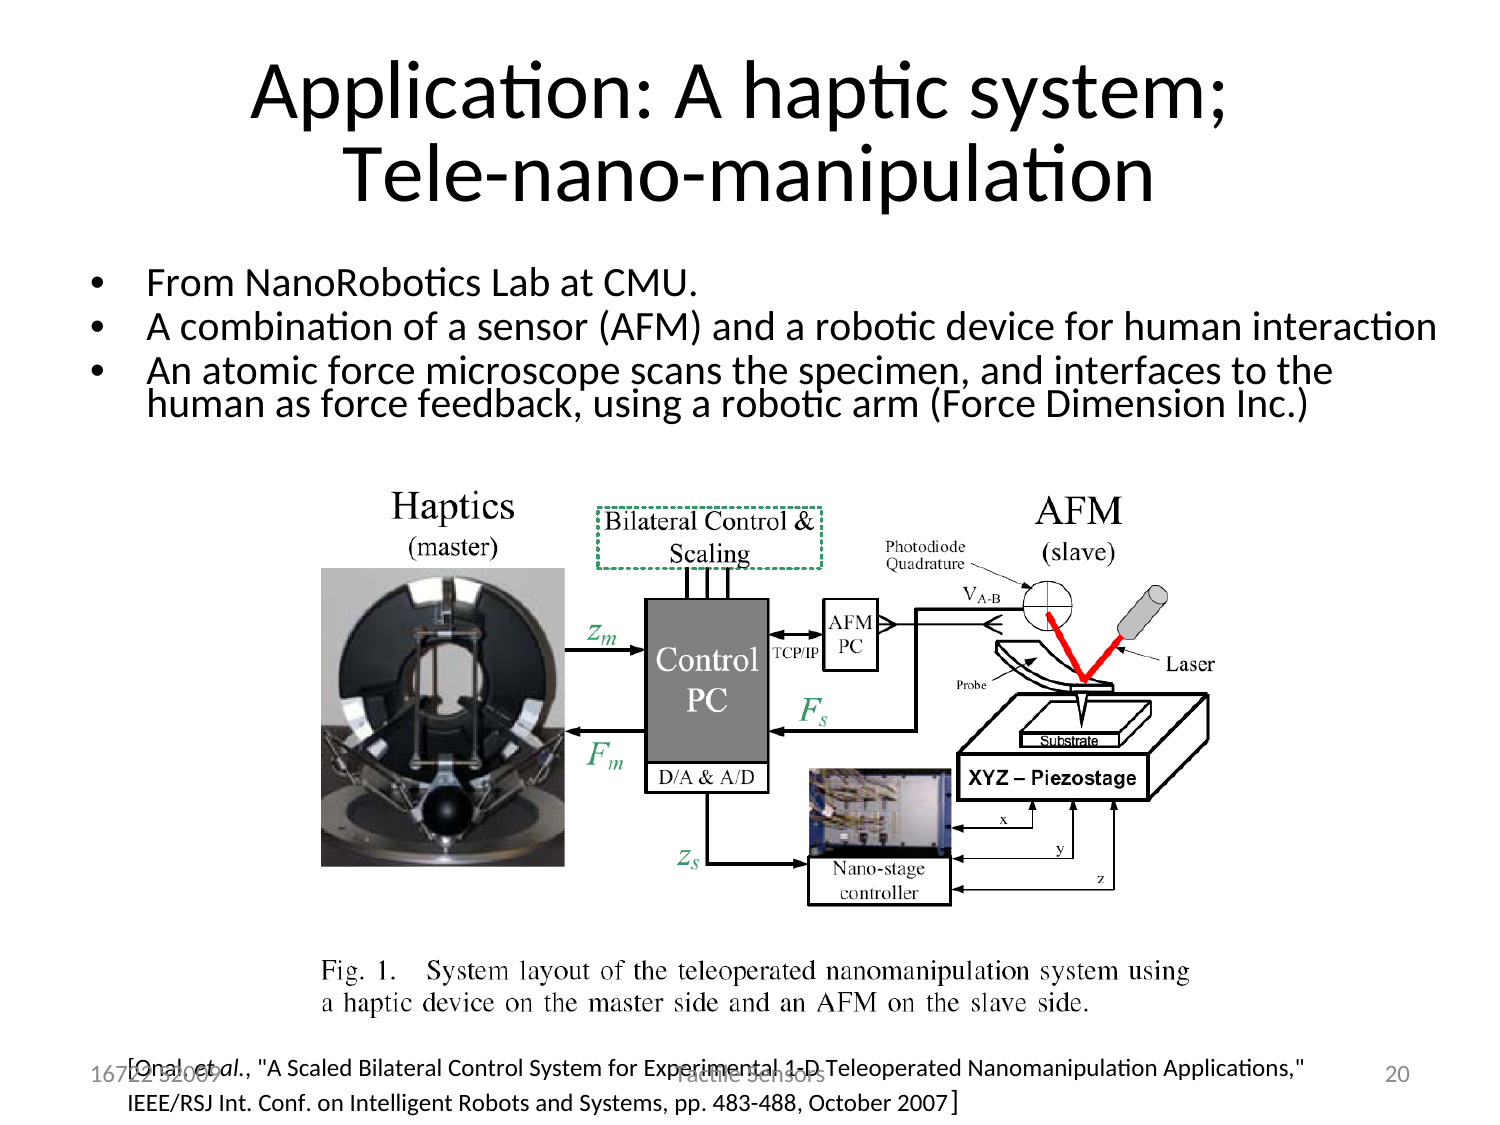

# Application: A haptic system; Tele-nano-manipulation
From NanoRobotics Lab at CMU.
A combination of a sensor (AFM) and a robotic device for human interaction
An atomic force microscope scans the specimen, and interfaces to the human as force feedback, using a robotic arm (Force Dimension Inc.)
16722 S2009
Tactile Sensors
[Onal, et al., "A Scaled Bilateral Control System for Experimental 1-D Teleoperated Nanomanipulation Applications," IEEE/RSJ Int. Conf. on Intelligent Robots and Systems, pp. 483-488, October 2007]